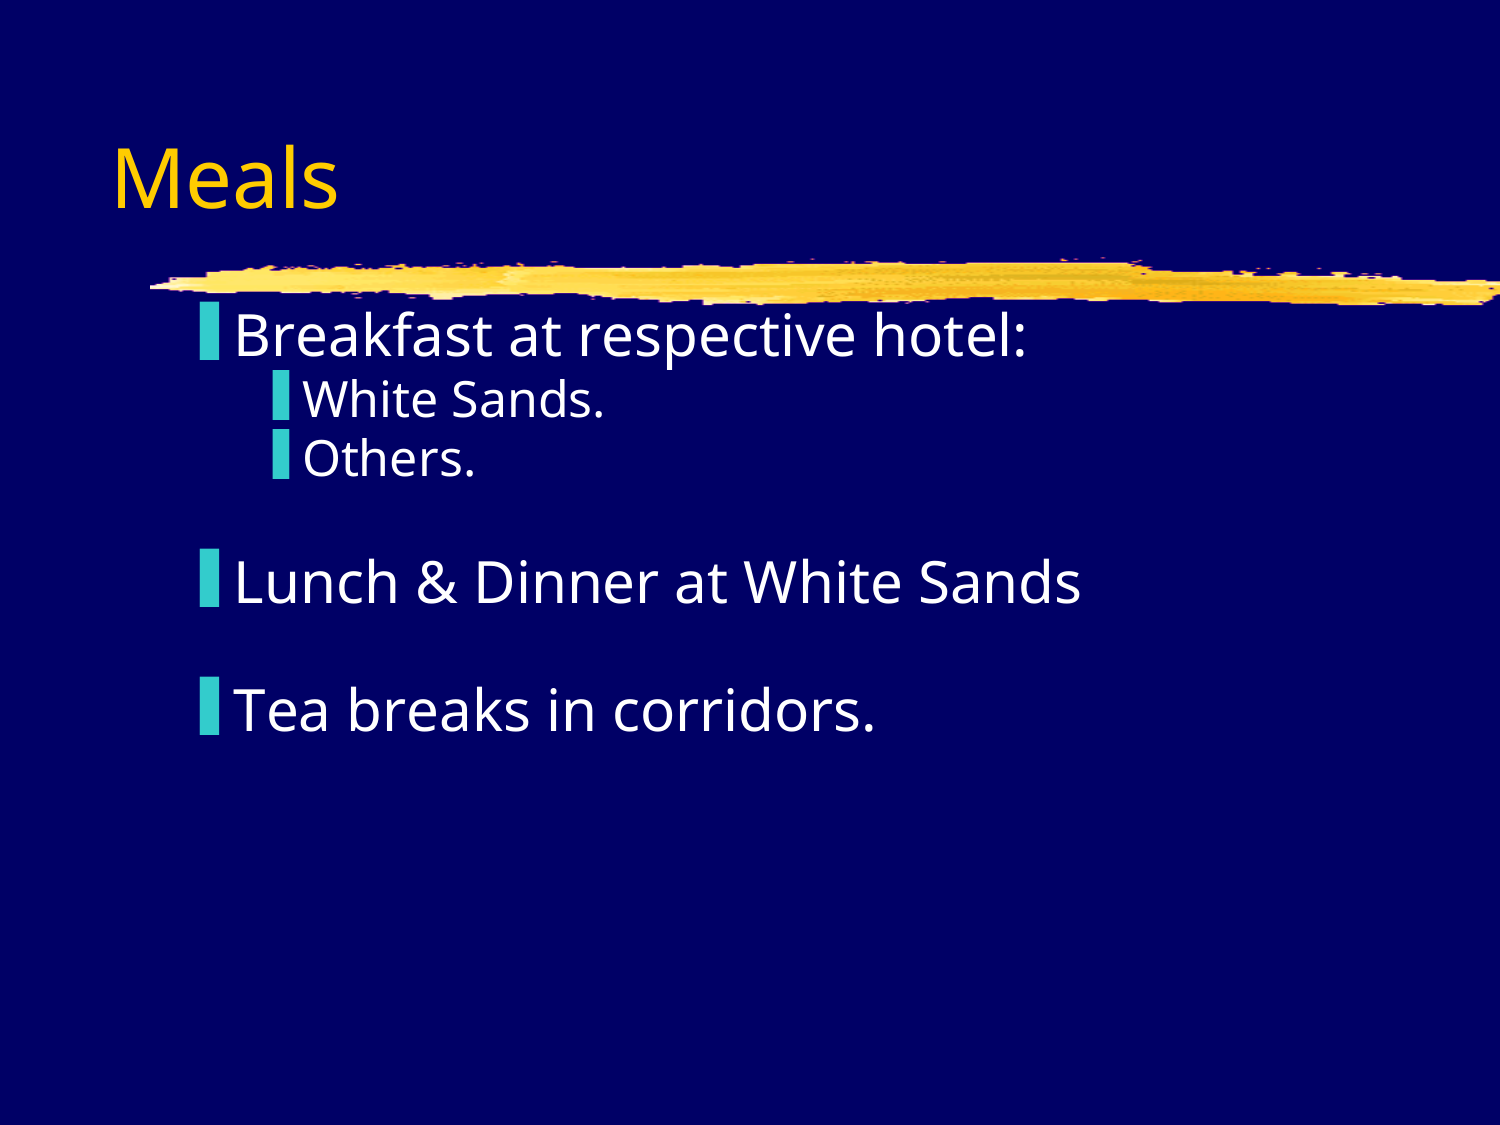

# Meals
Breakfast at respective hotel:
White Sands.
Others.
Lunch & Dinner at White Sands
Tea breaks in corridors.